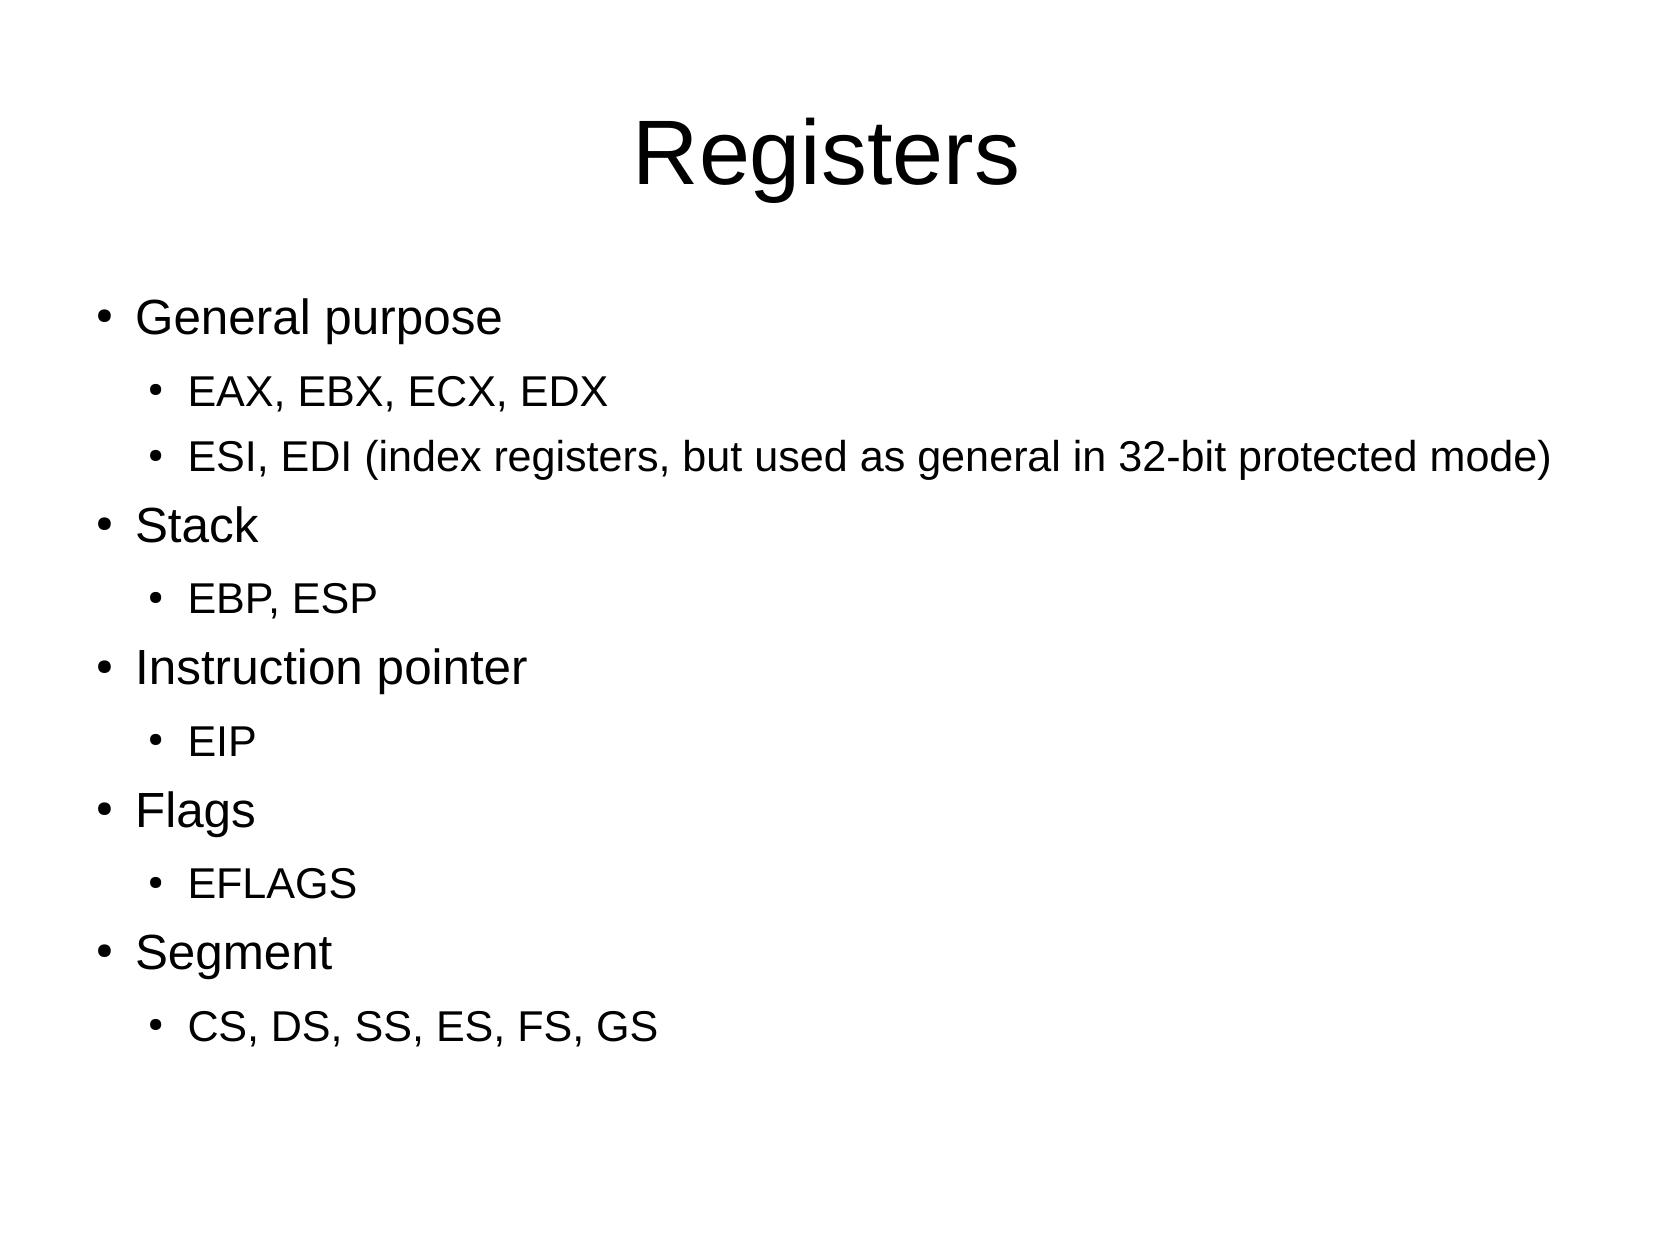

# Registers
General purpose
EAX, EBX, ECX, EDX
ESI, EDI (index registers, but used as general in 32-bit protected mode)
Stack
EBP, ESP
Instruction pointer
EIP
Flags
EFLAGS
Segment
CS, DS, SS, ES, FS, GS